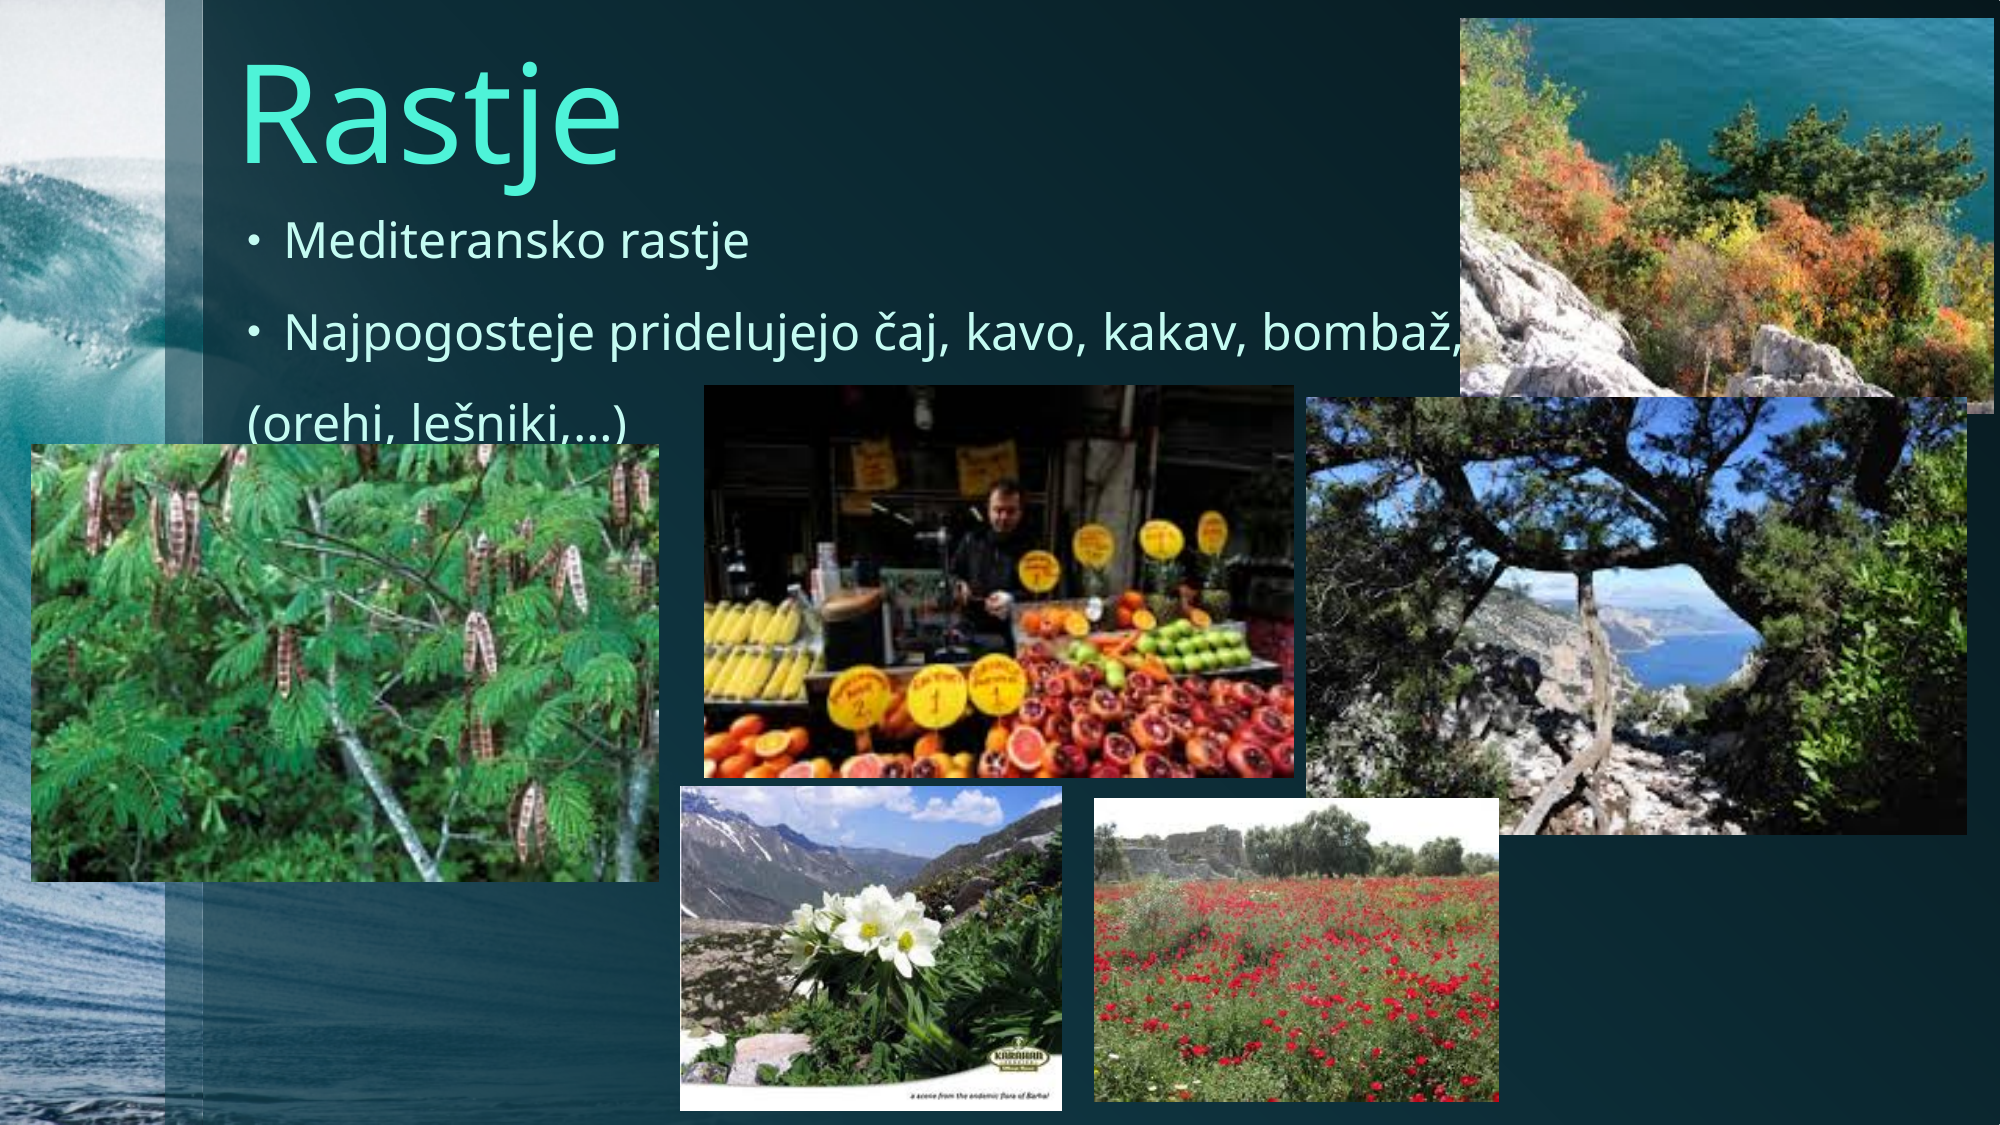

# Rastje
Mediteransko rastje
Najpogosteje pridelujejo čaj, kavo, kakav, bombaž, oreške
(orehi, lešniki,…)